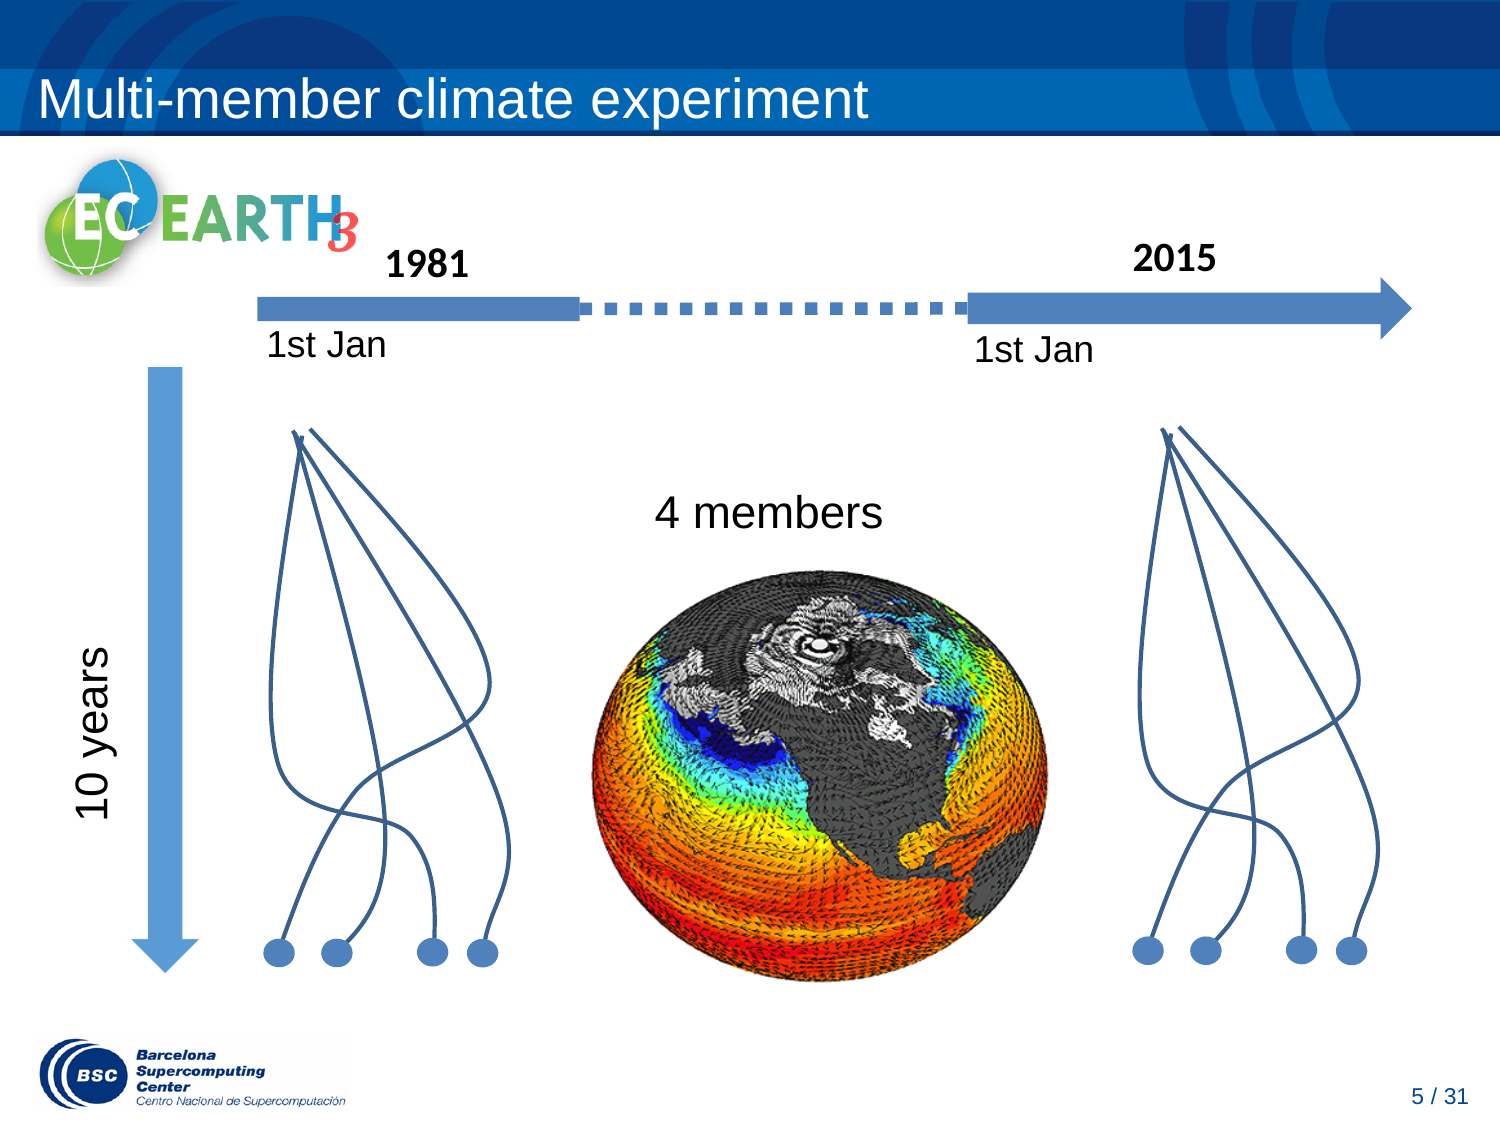

Multi-member climate experiment
2015
1981
1st Jan
1st Jan
4 members
10 years